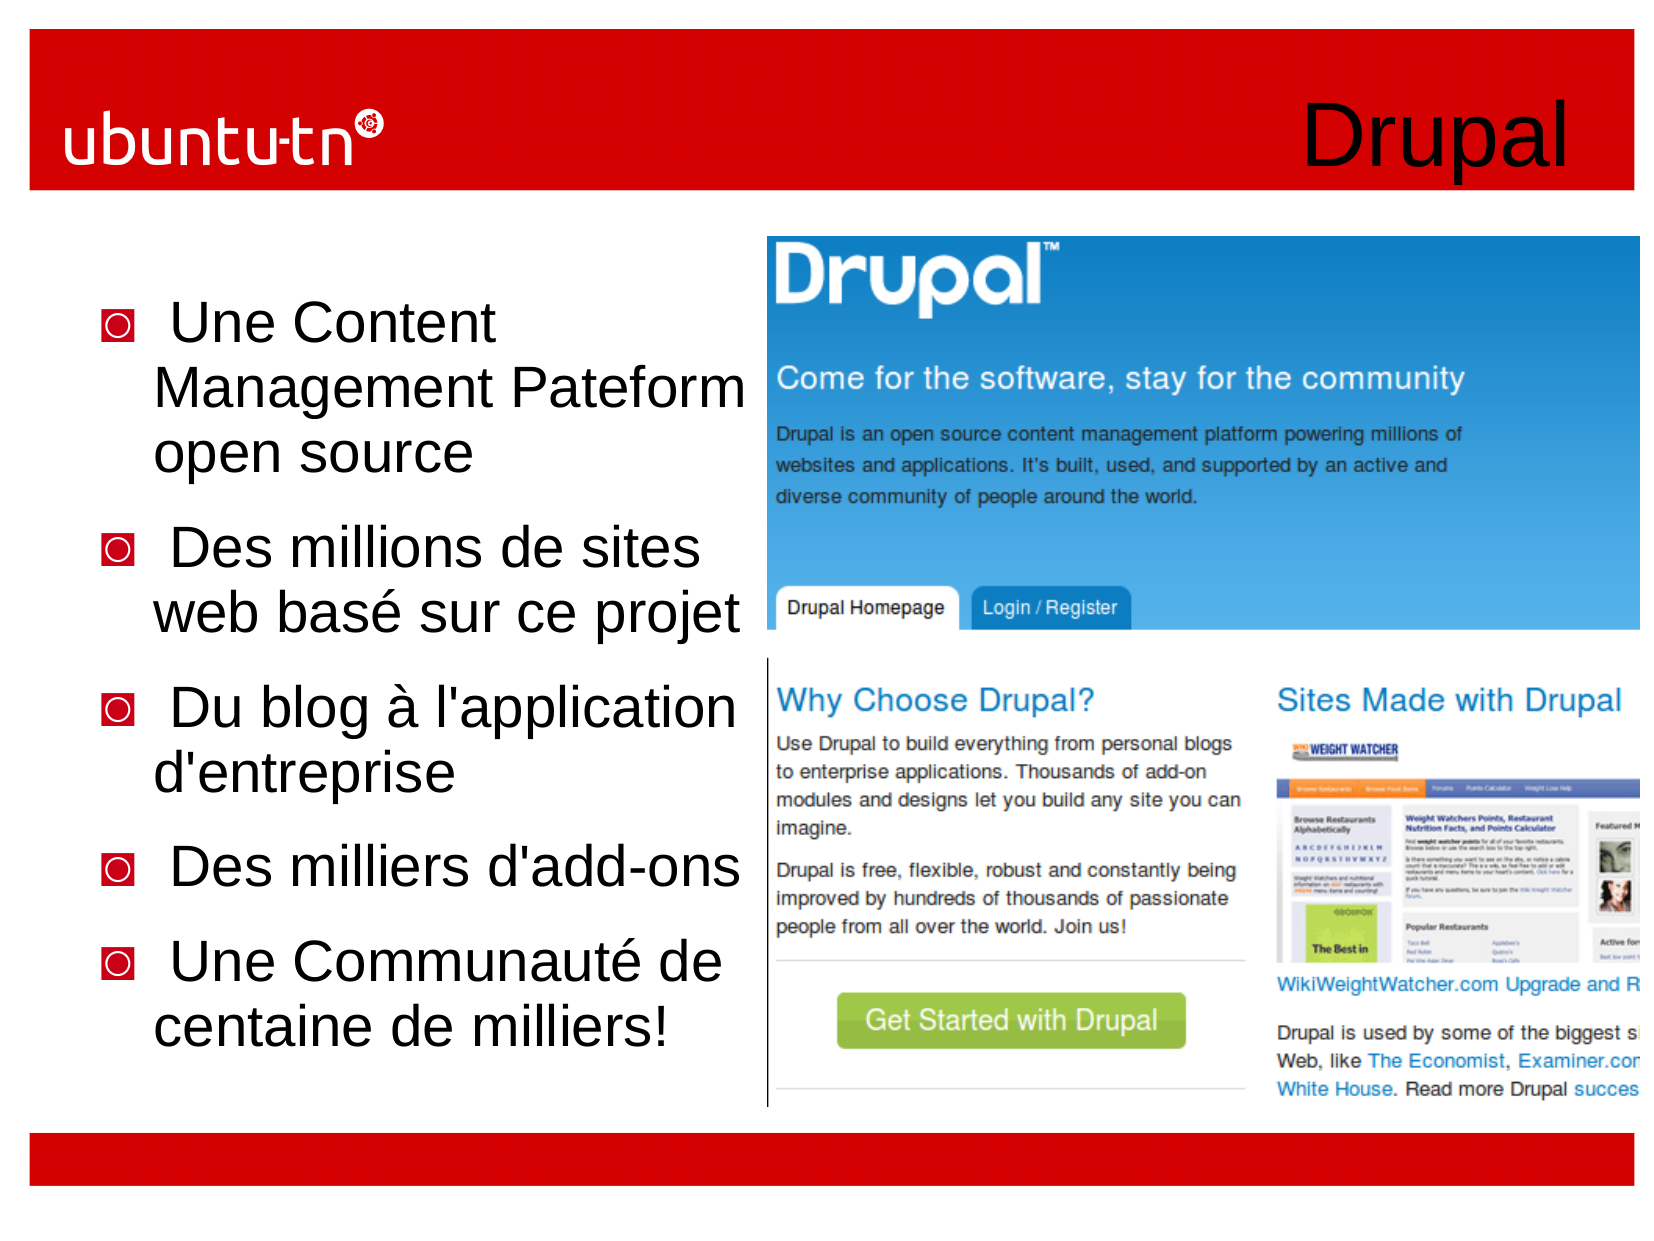

# Drupal
 Une Content Management Pateform open source
 Des millions de sites web basé sur ce projet
 Du blog à l'application d'entreprise
 Des milliers d'add-ons
 Une Communauté de centaine de milliers!